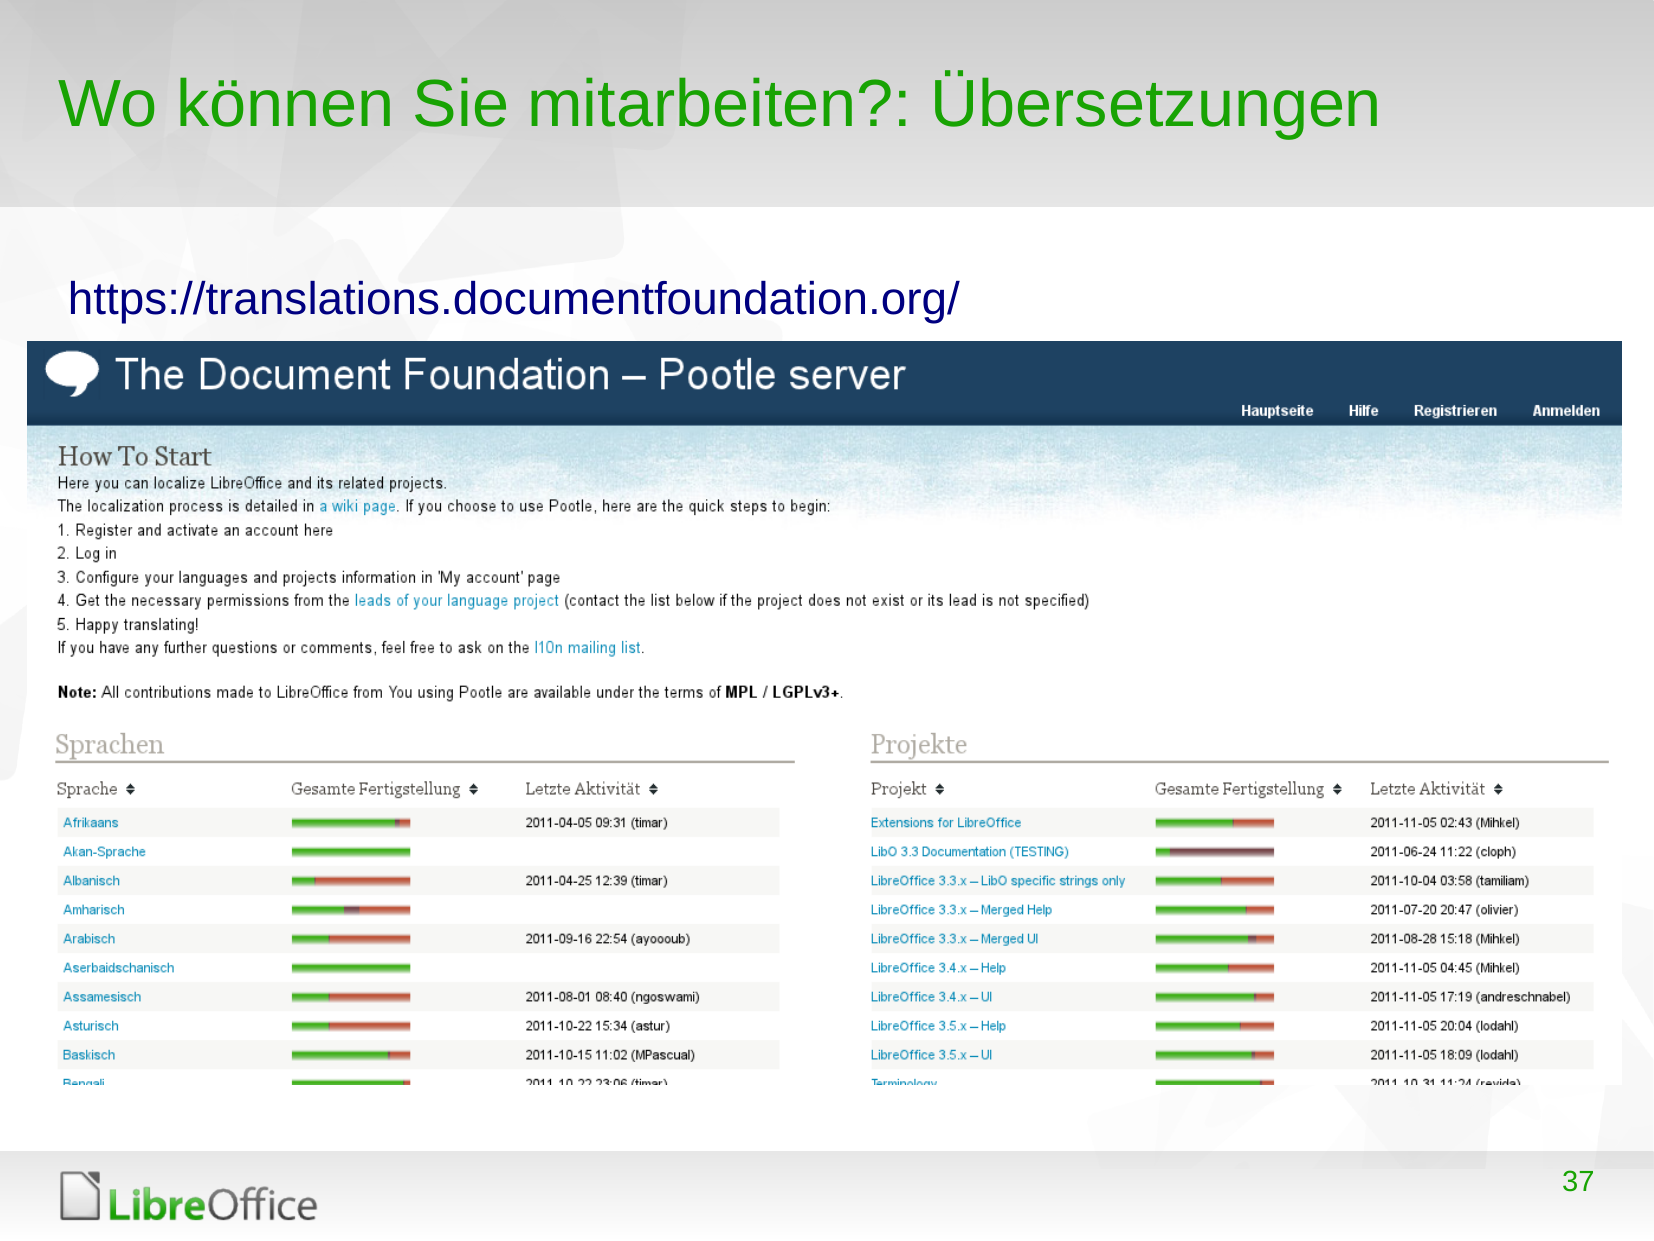

# Wo können Sie mitarbeiten?: Übersetzungen
https://translations.documentfoundation.org/
37